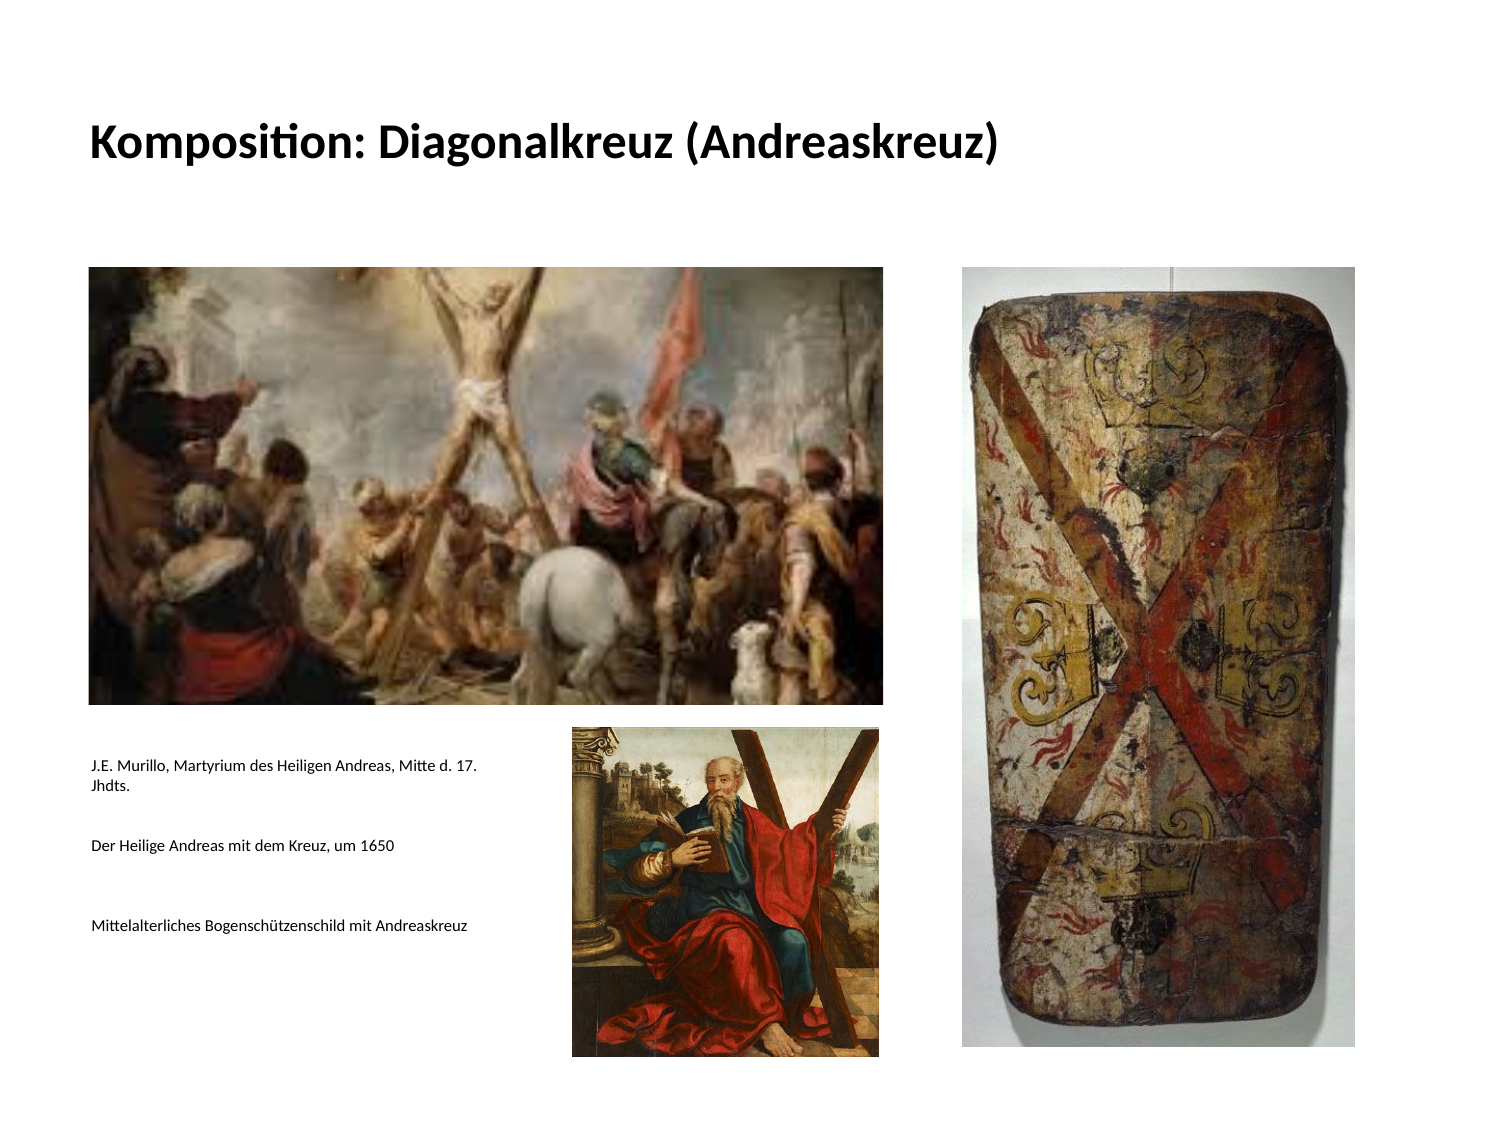

# Komposition: Diagonalkreuz (Andreaskreuz)
J.E. Murillo, Martyrium des Heiligen Andreas, Mitte d. 17. Jhdts.
Der Heilige Andreas mit dem Kreuz, um 1650
Mittelalterliches Bogenschützenschild mit Andreaskreuz